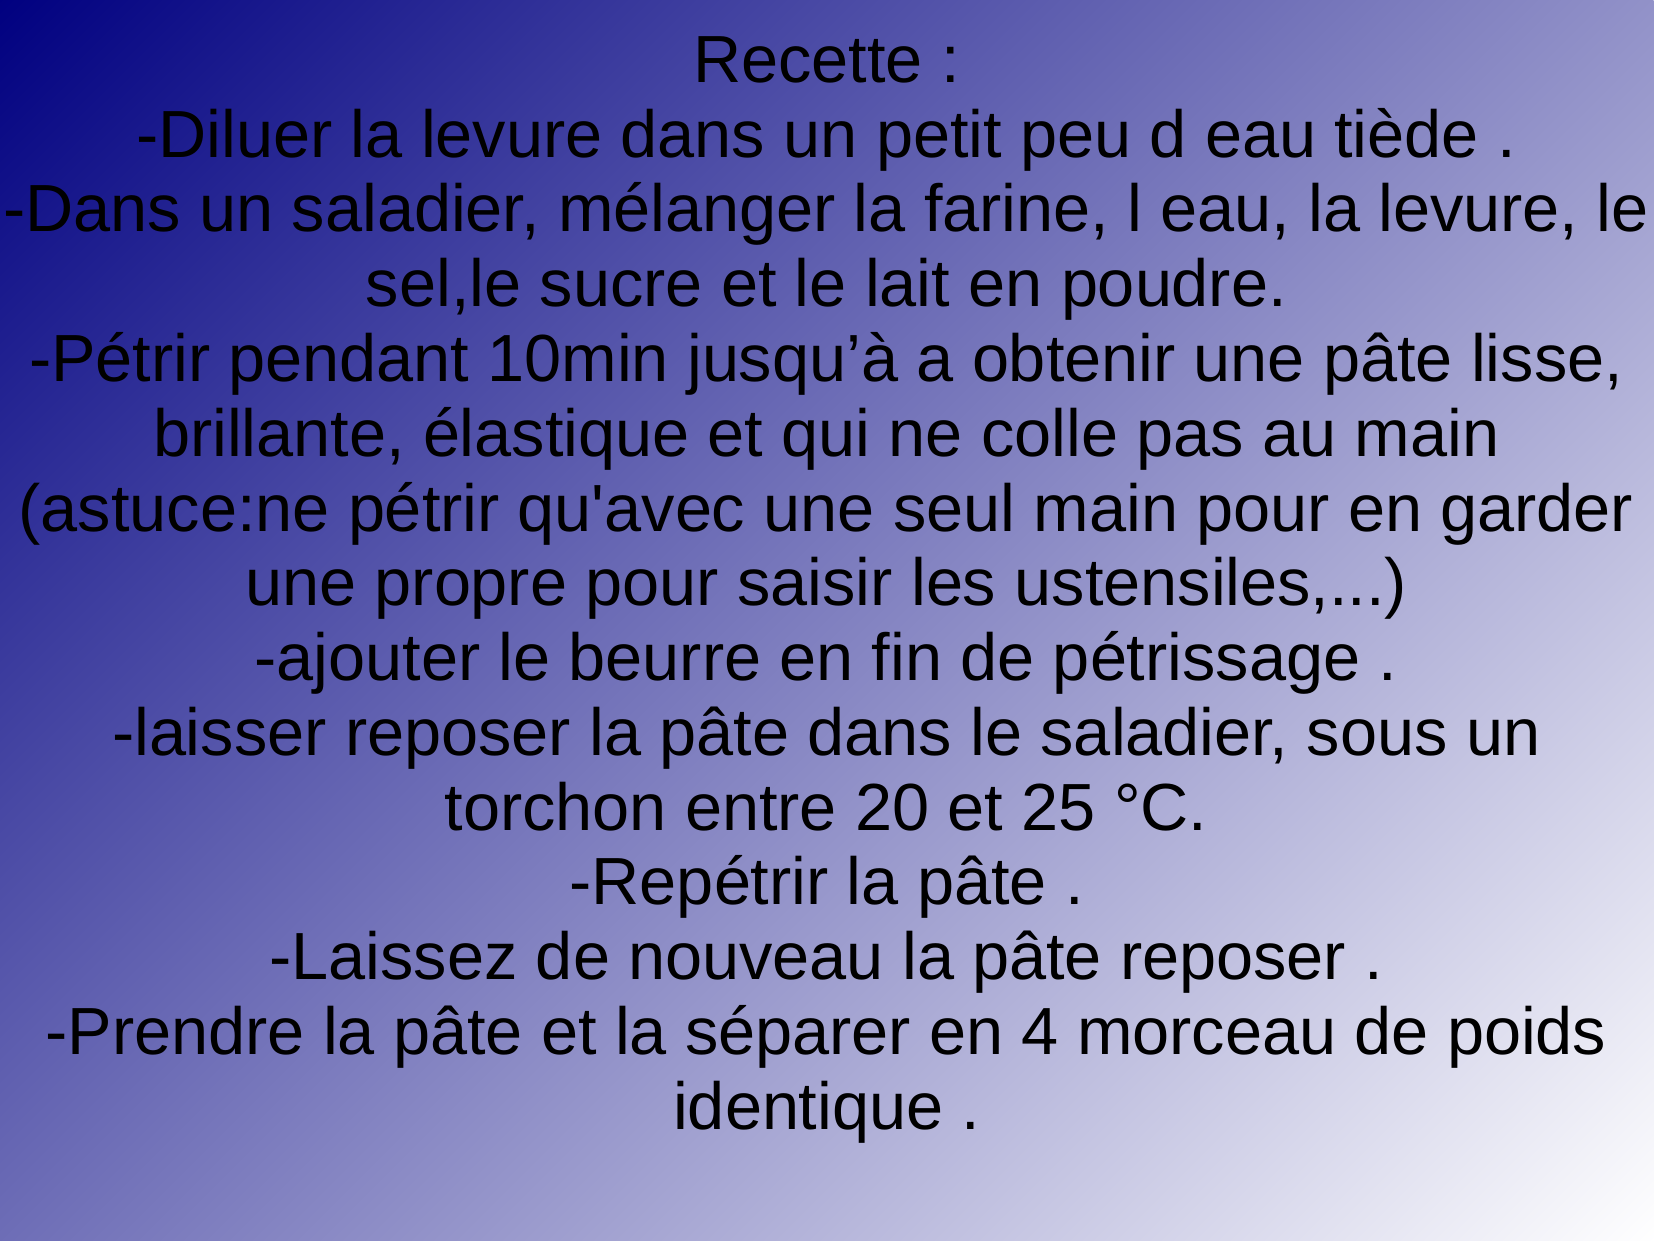

# Recette :
-Diluer la levure dans un petit peu d eau tiède .
-Dans un saladier, mélanger la farine, l eau, la levure, le sel,le sucre et le lait en poudre.
-Pétrir pendant 10min jusqu’à a obtenir une pâte lisse, brillante, élastique et qui ne colle pas au main (astuce:ne pétrir qu'avec une seul main pour en garder une propre pour saisir les ustensiles,...)
-ajouter le beurre en fin de pétrissage .
-laisser reposer la pâte dans le saladier, sous un torchon entre 20 et 25 °C.
-Repétrir la pâte .
-Laissez de nouveau la pâte reposer .
-Prendre la pâte et la séparer en 4 morceau de poids identique .